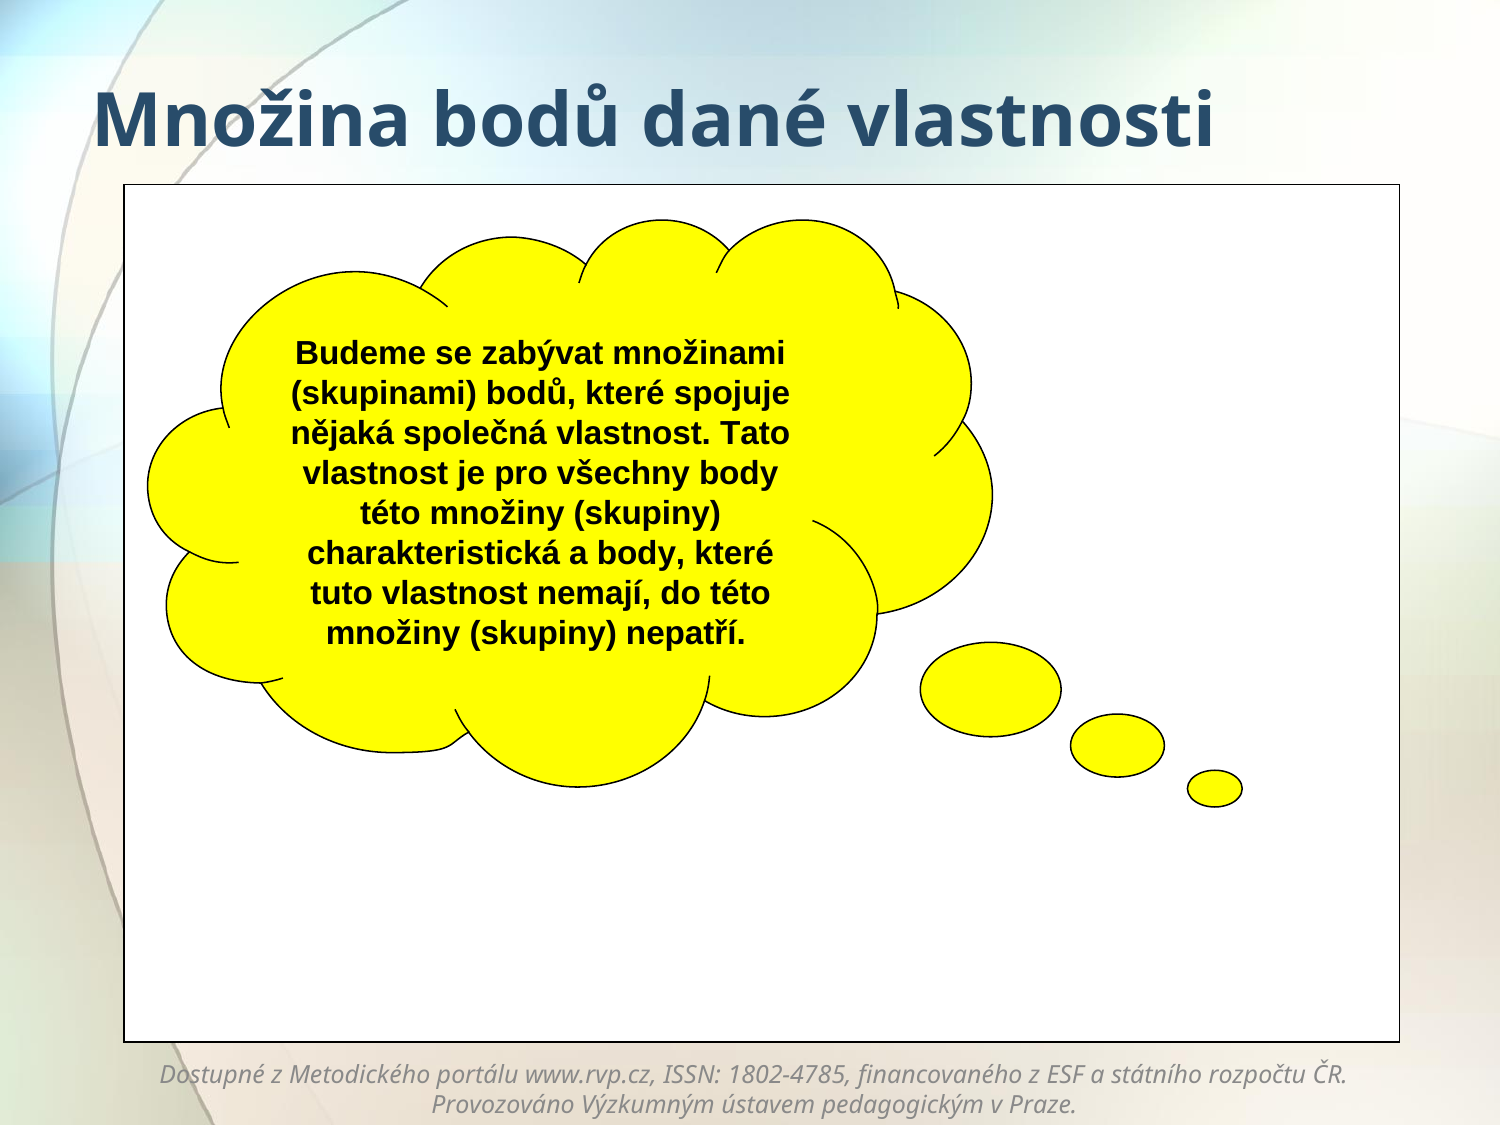

# Množina bodů dané vlastnosti
Budeme se zabývat množinami (skupinami) bodů, které spojuje nějaká společná vlastnost. Tato vlastnost je pro všechny body této množiny (skupiny) charakteristická a body, které tuto vlastnost nemají, do této množiny (skupiny) nepatří.